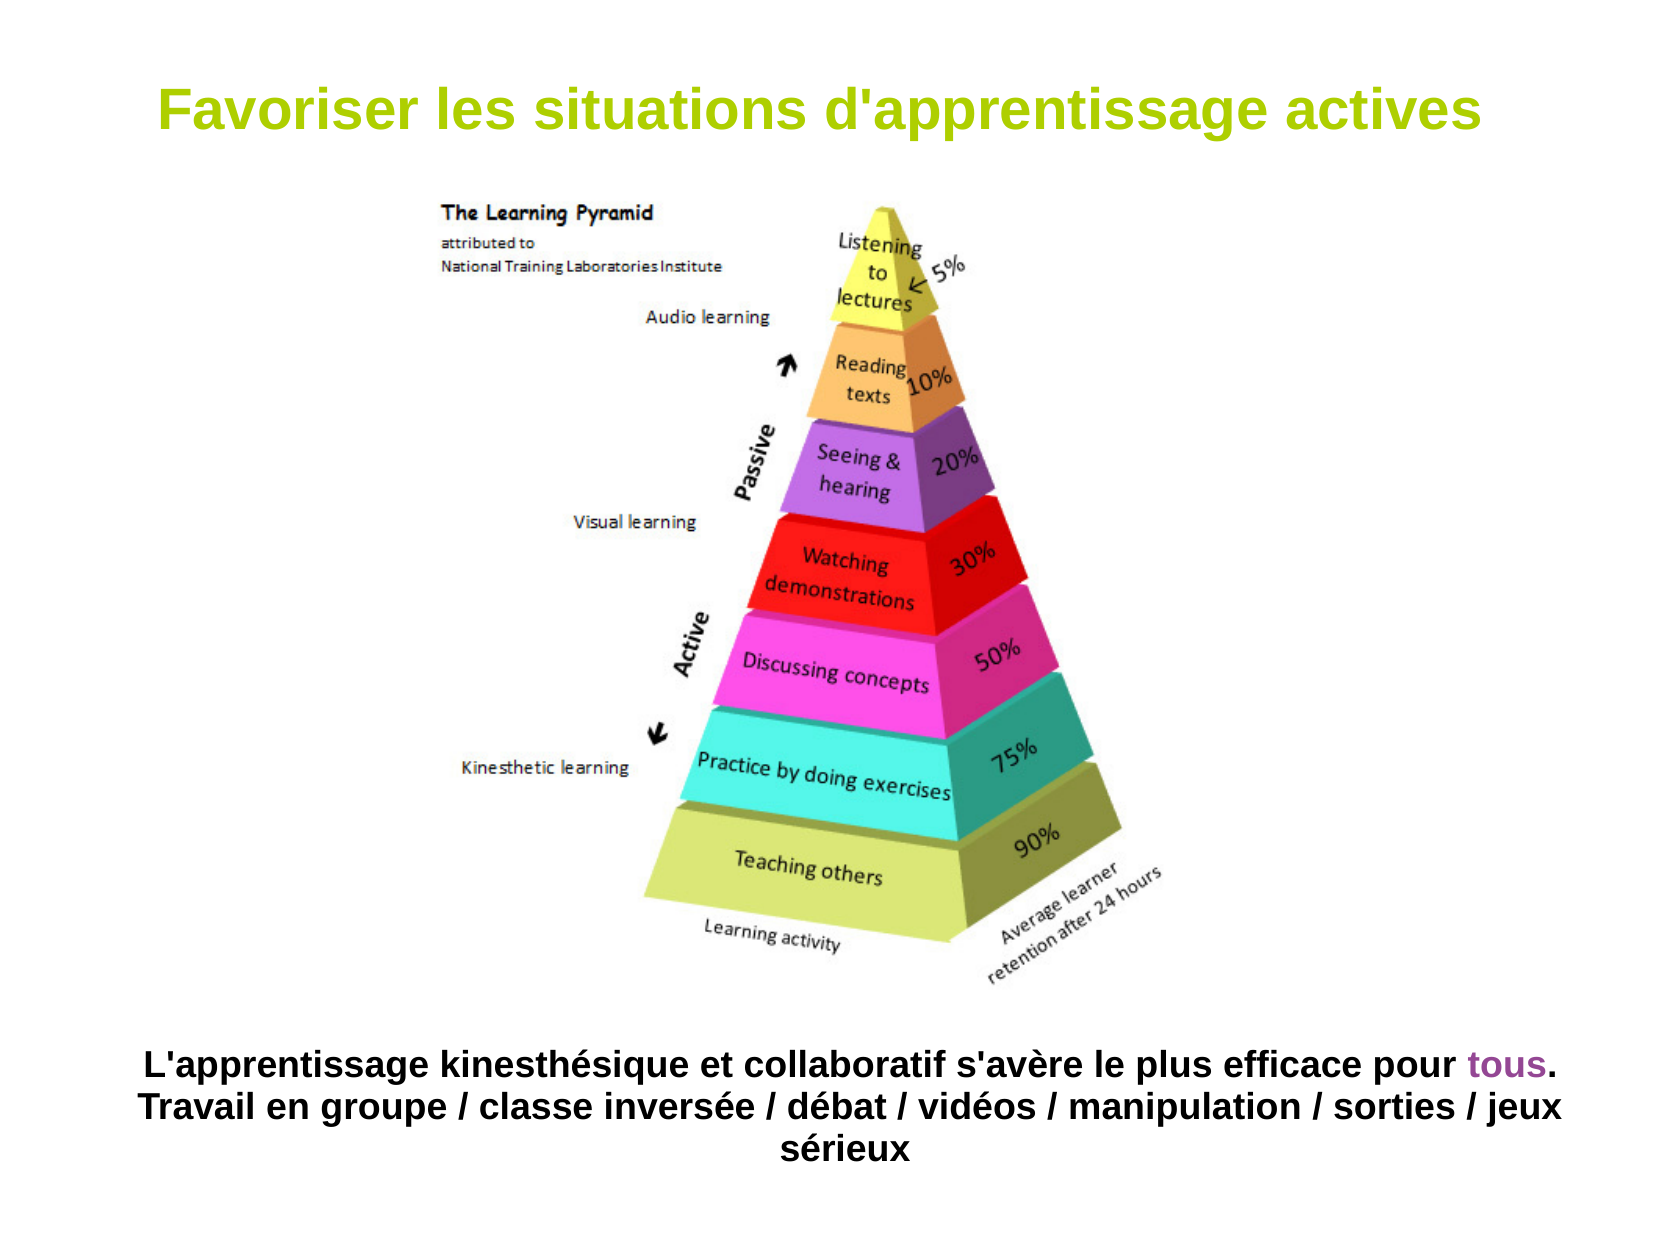

# Favoriser les situations d'apprentissage actives
L'apprentissage kinesthésique et collaboratif s'avère le plus efficace pour tous.
Travail en groupe / classe inversée / débat / vidéos / manipulation / sorties / jeux sérieux